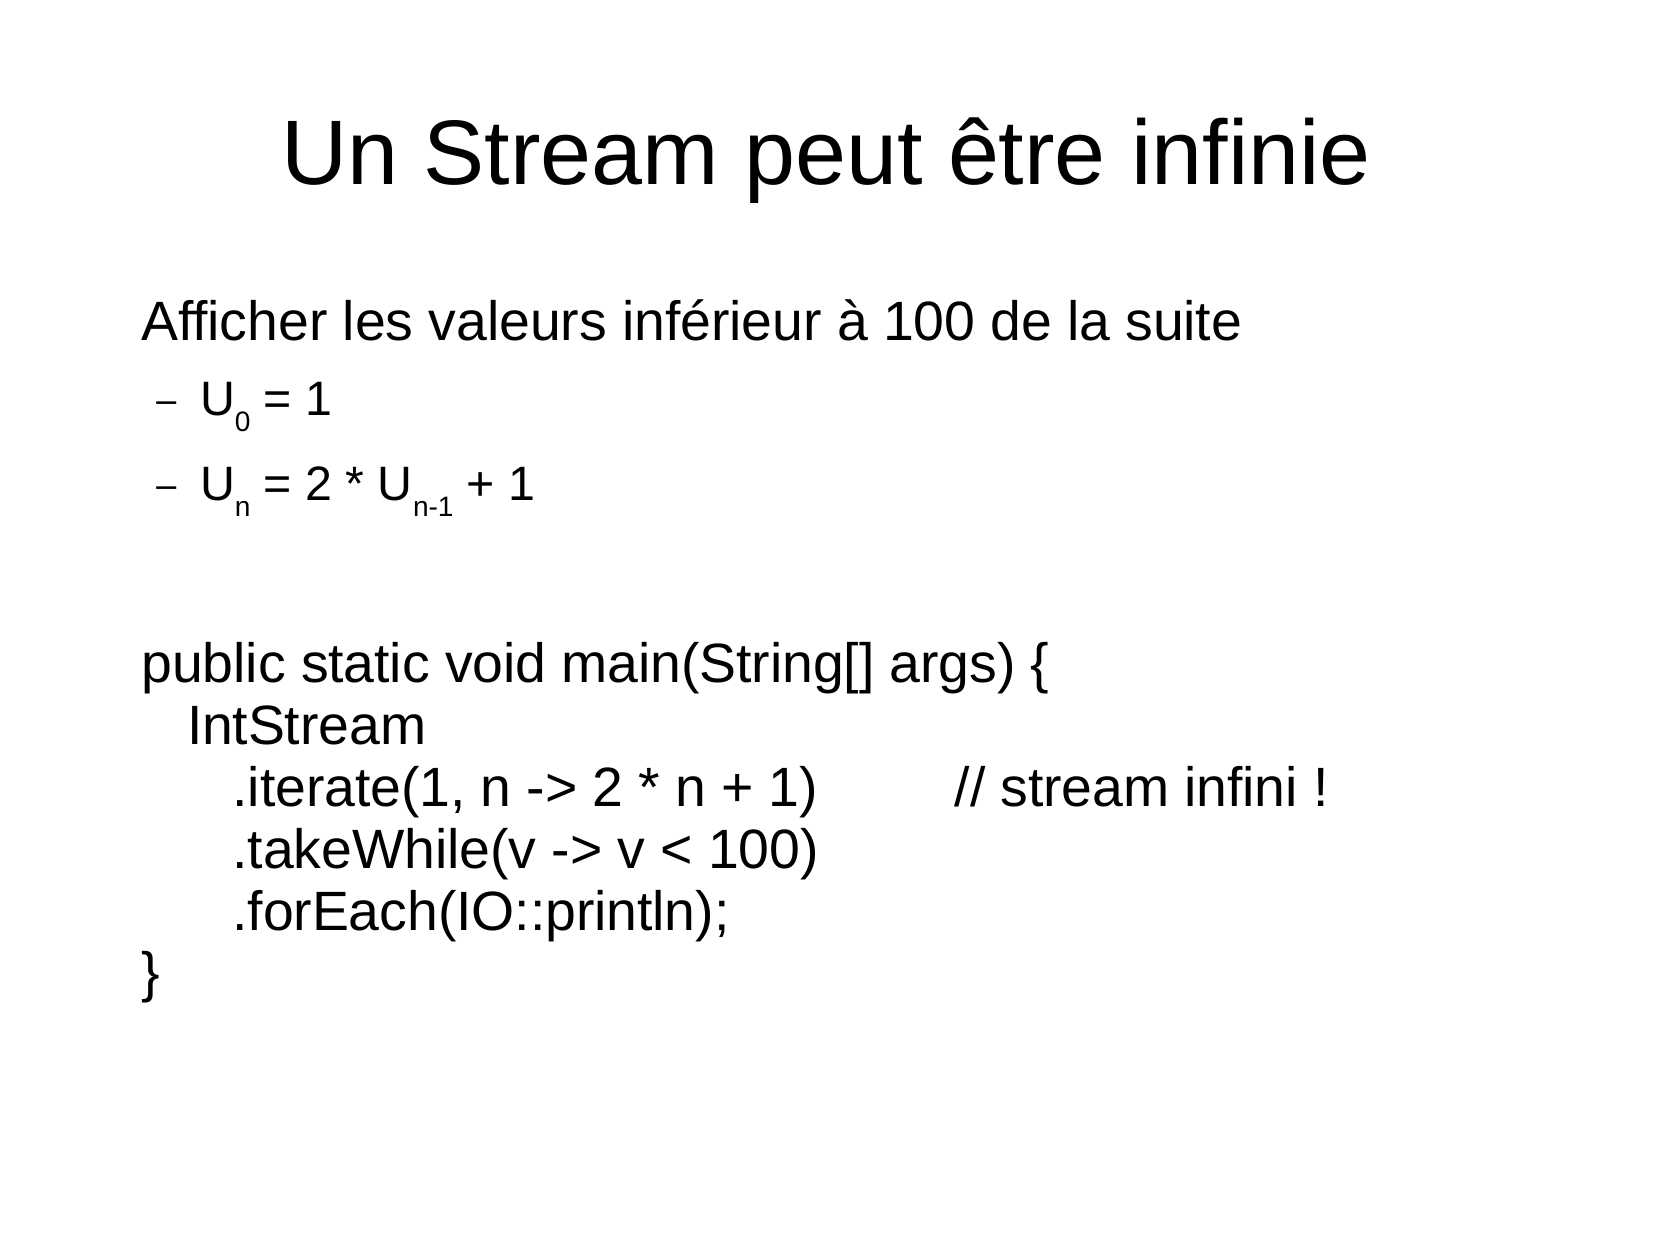

# Un Stream peut être infinie
Afficher les valeurs inférieur à 100 de la suite
U0 = 1
Un = 2 * Un-1 + 1
public static void main(String[] args) {
 IntStream
 .iterate(1, n -> 2 * n + 1) // stream infini !
 .takeWhile(v -> v < 100)
 .forEach(IO::println);
}